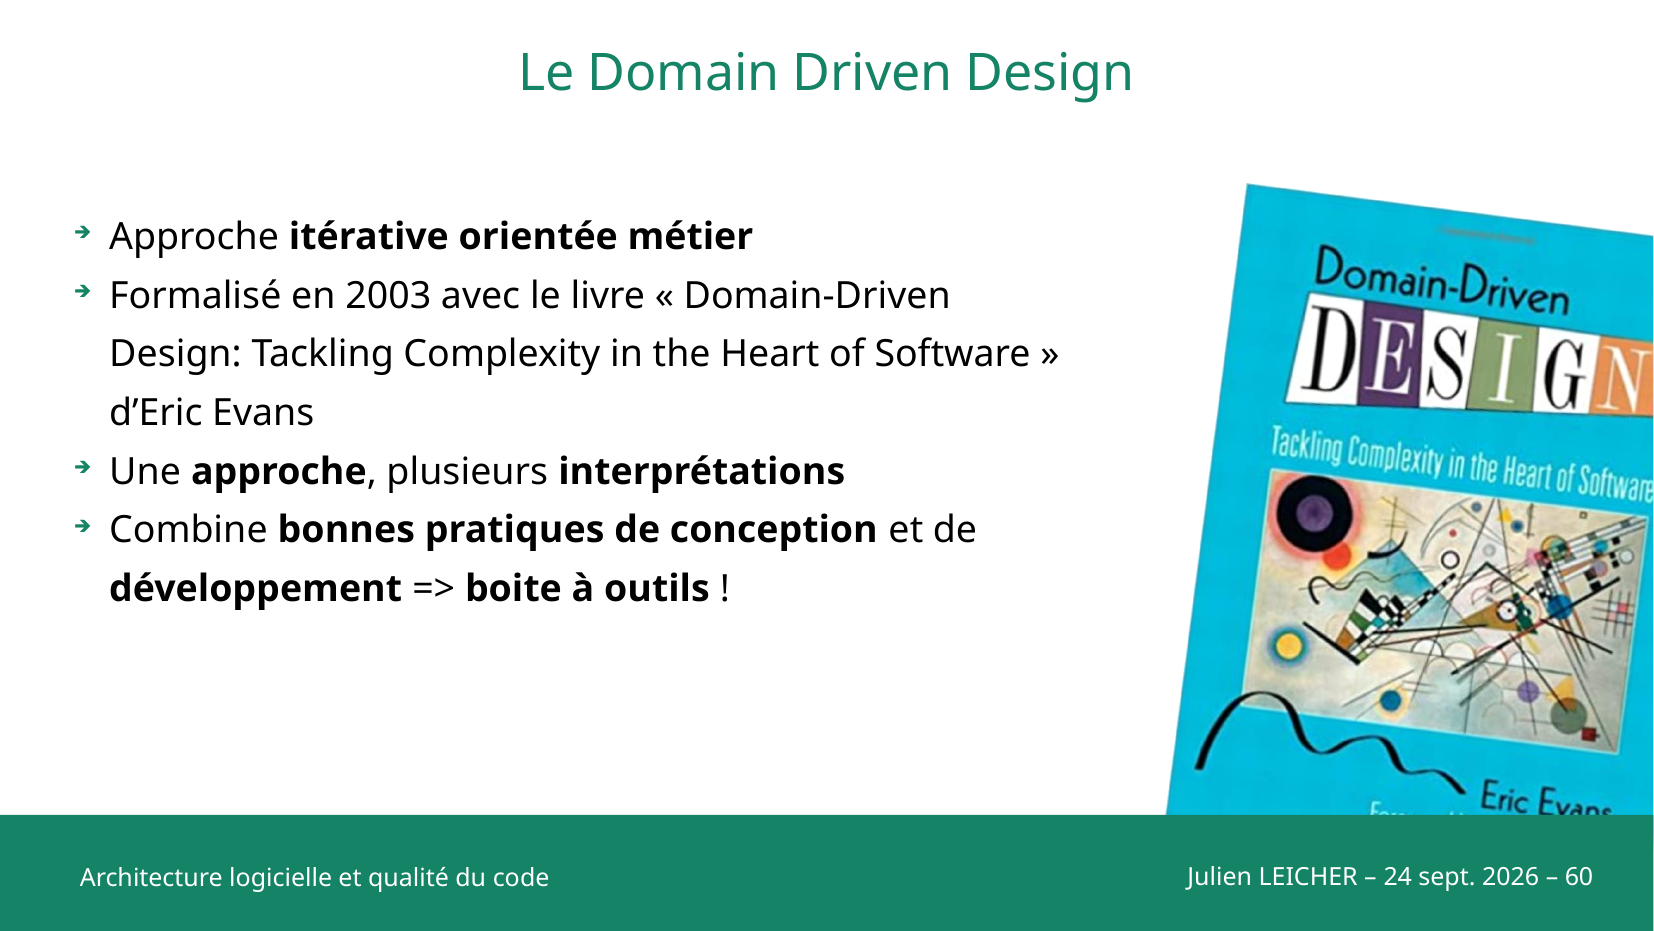

Le Domain Driven Design
Approche itérative orientée métier
Formalisé en 2003 avec le livre « Domain-Driven Design: Tackling Complexity in the Heart of Software » d’Eric Evans
Une approche, plusieurs interprétations
Combine bonnes pratiques de conception et de développement => boite à outils !
Julien LEICHER – –
Architecture logicielle et qualité du code